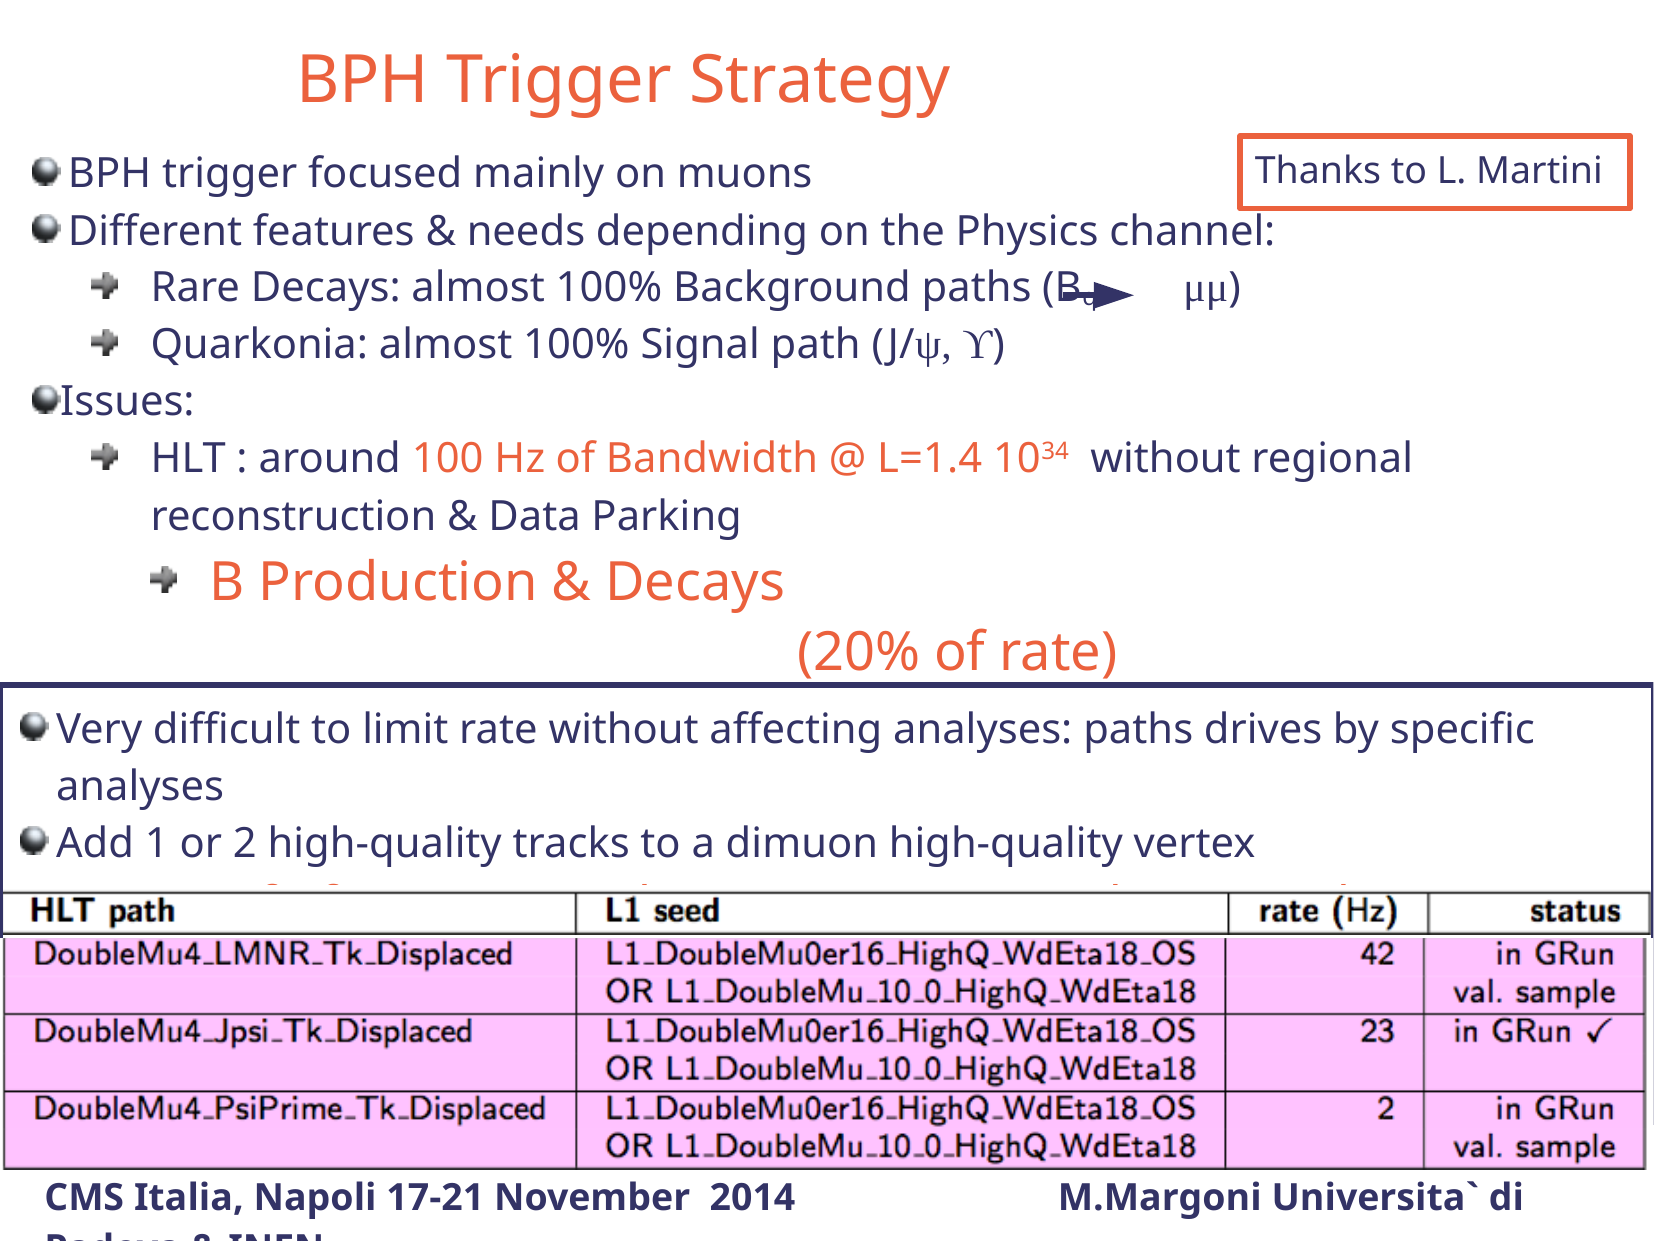

BPH Trigger Strategy
BPH trigger focused mainly on muons
Different features & needs depending on the Physics channel:
Rare Decays: almost 100% Background paths (Bq μμ)
Quarkonia: almost 100% Signal path (J/ψ, ϒ)
Issues:
HLT : around 100 Hz of Bandwidth @ L=1.4 1034 without regional reconstruction & Data Parking
B Production & Decays
Thanks to L. Martini
(20% of rate)
Very difficult to limit rate without affecting analyses: paths drives by specific analyses
Add 1 or 2 high-quality tracks to a dimuon high-quality vertex
Benefit from Regional Reconstruction and Data Parking
40
CMS Italia, Napoli 17-21 November 2014 M.Margoni Universita` di Padova & INFN